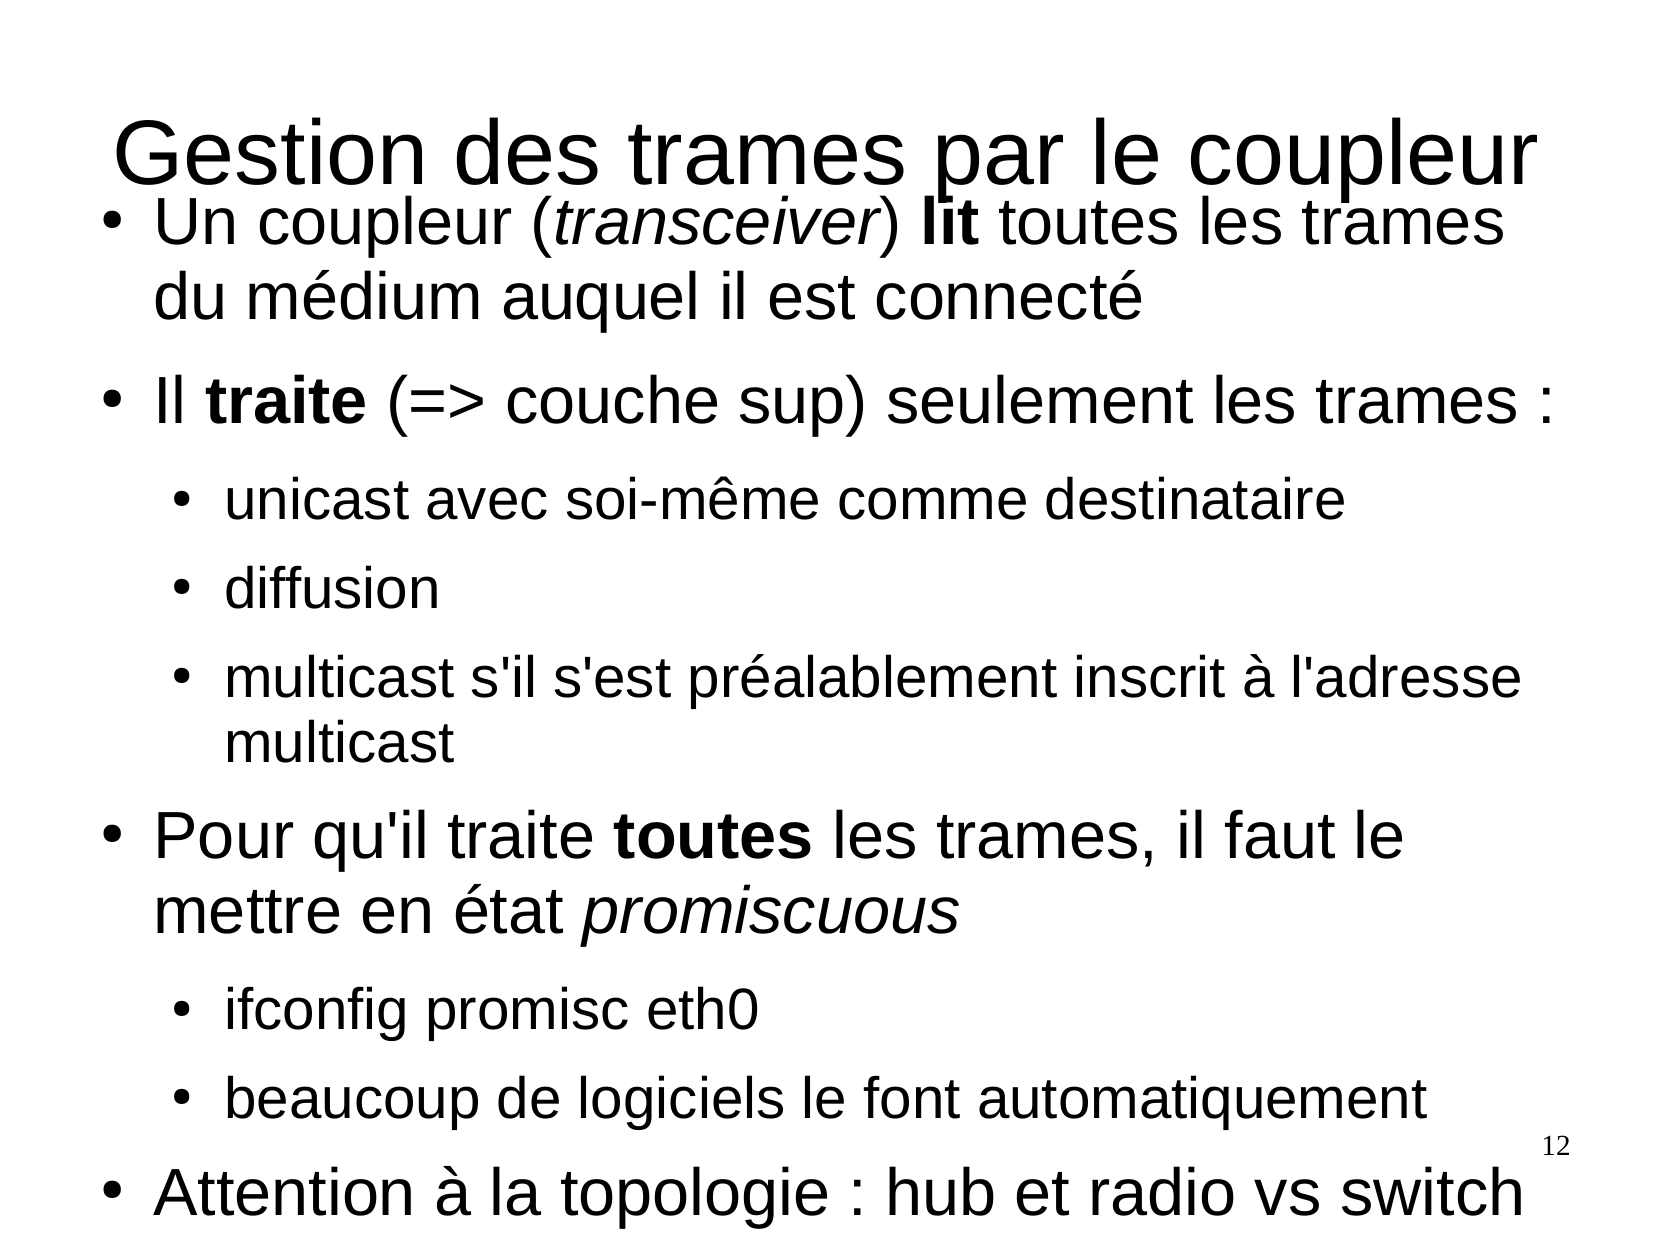

# Gestion des trames par le coupleur
Un coupleur (transceiver) lit toutes les trames du médium auquel il est connecté
Il traite (=> couche sup) seulement les trames :
unicast avec soi-même comme destinataire
diffusion
multicast s'il s'est préalablement inscrit à l'adresse multicast
Pour qu'il traite toutes les trames, il faut le mettre en état promiscuous
ifconfig promisc eth0
beaucoup de logiciels le font automatiquement
Attention à la topologie : hub et radio vs switch
12